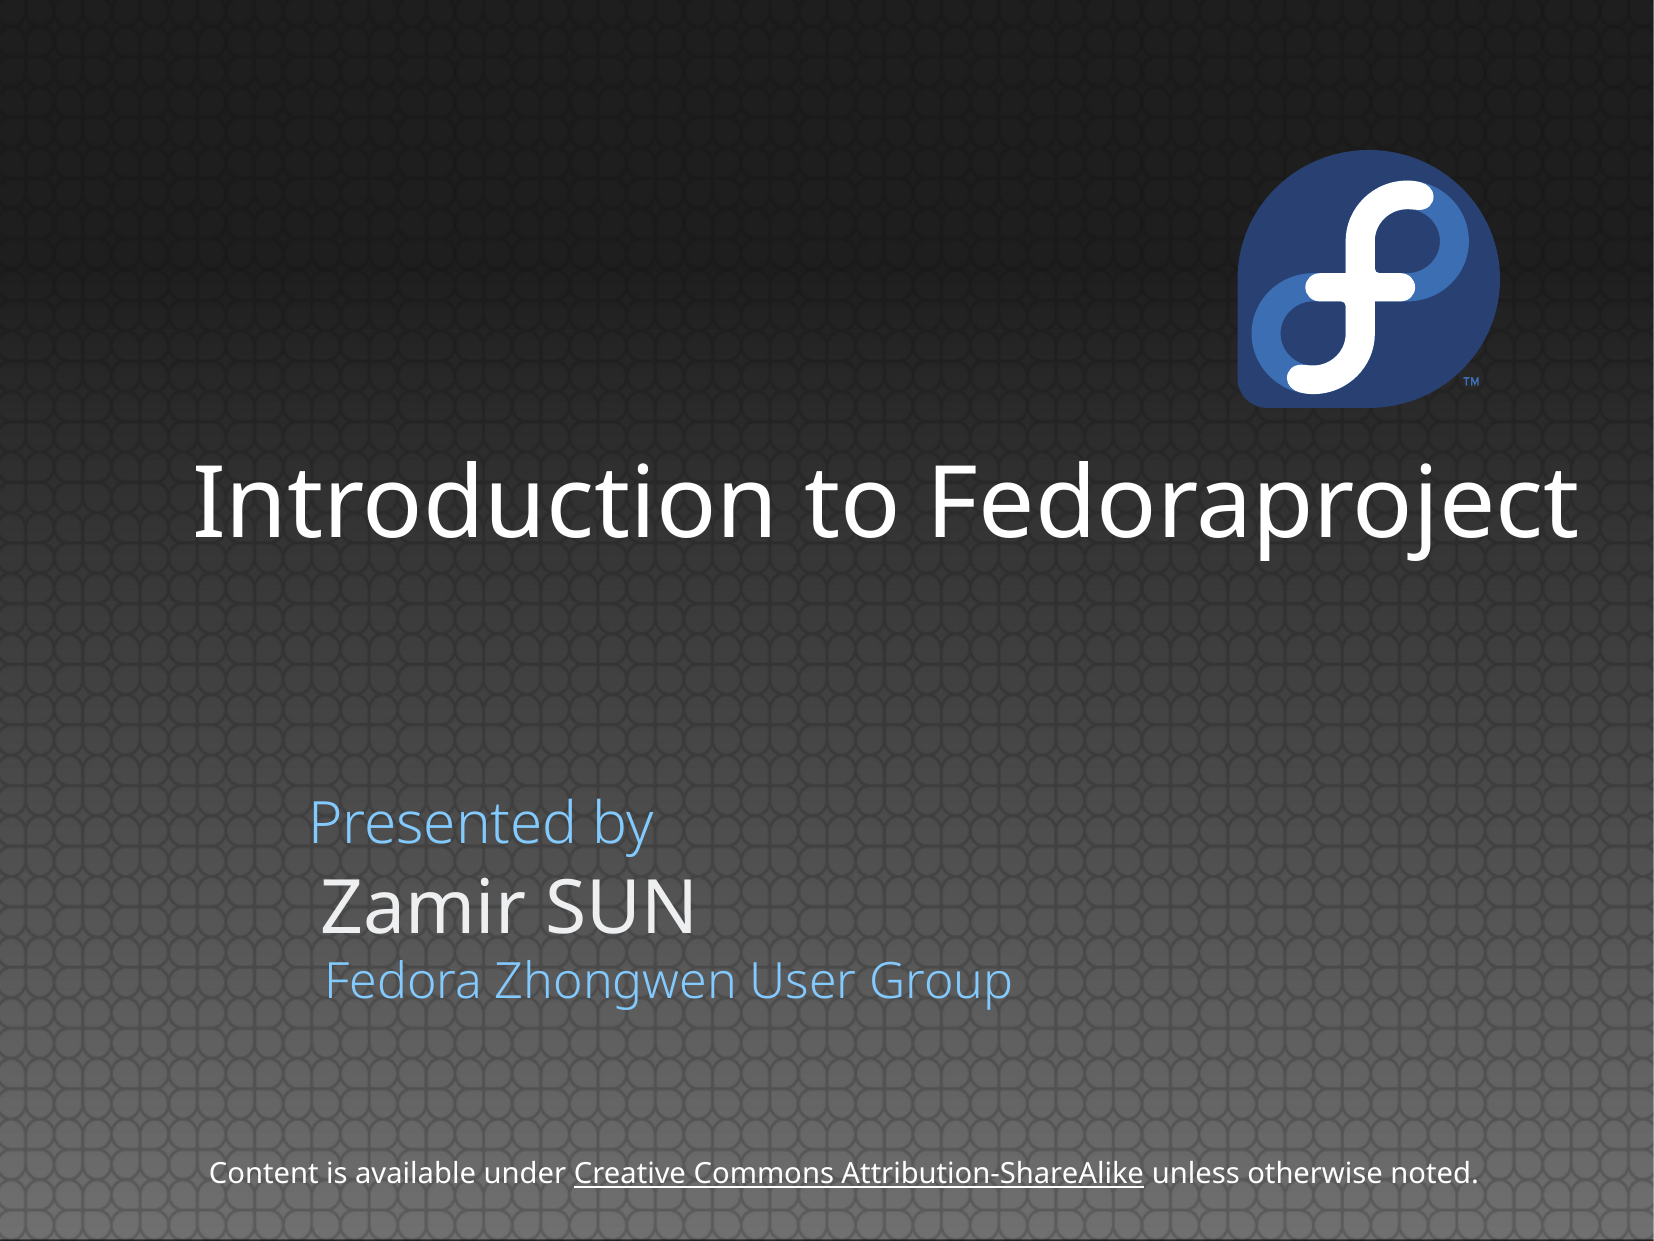

Introduction to Fedoraproject
Presented by
Zamir SUN
Fedora Zhongwen User Group
Content is available under Creative Commons Attribution-ShareAlike unless otherwise noted.